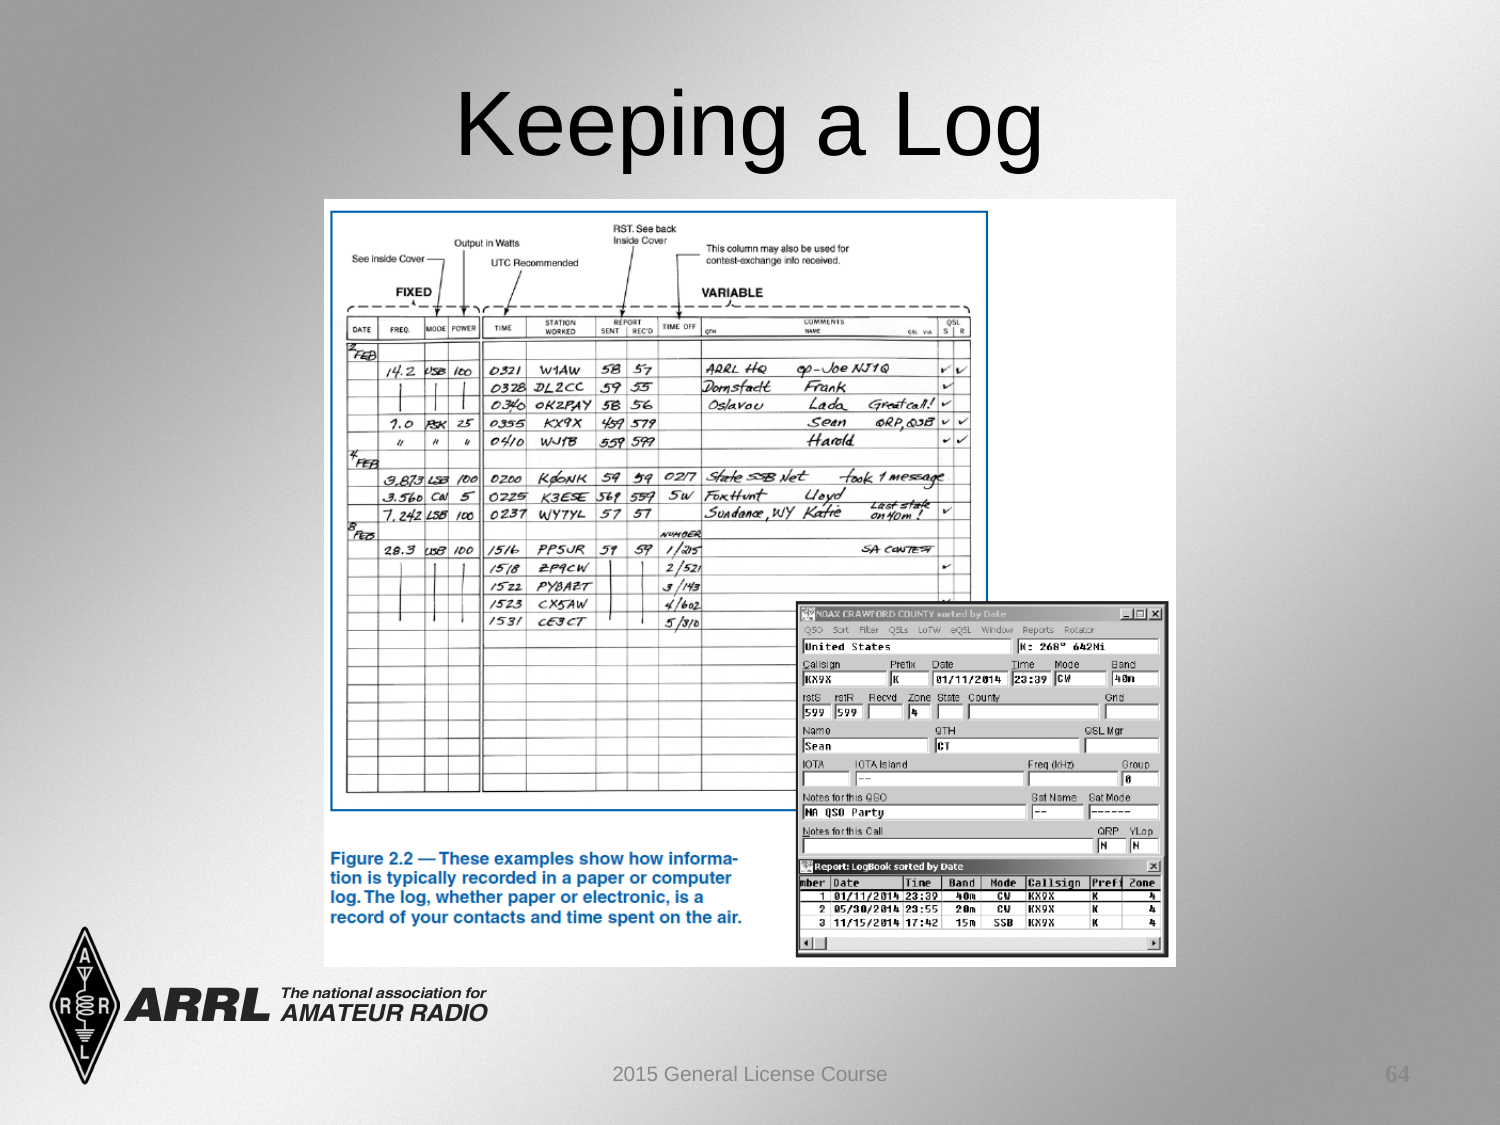

Keeping a Log
2015 General License Course